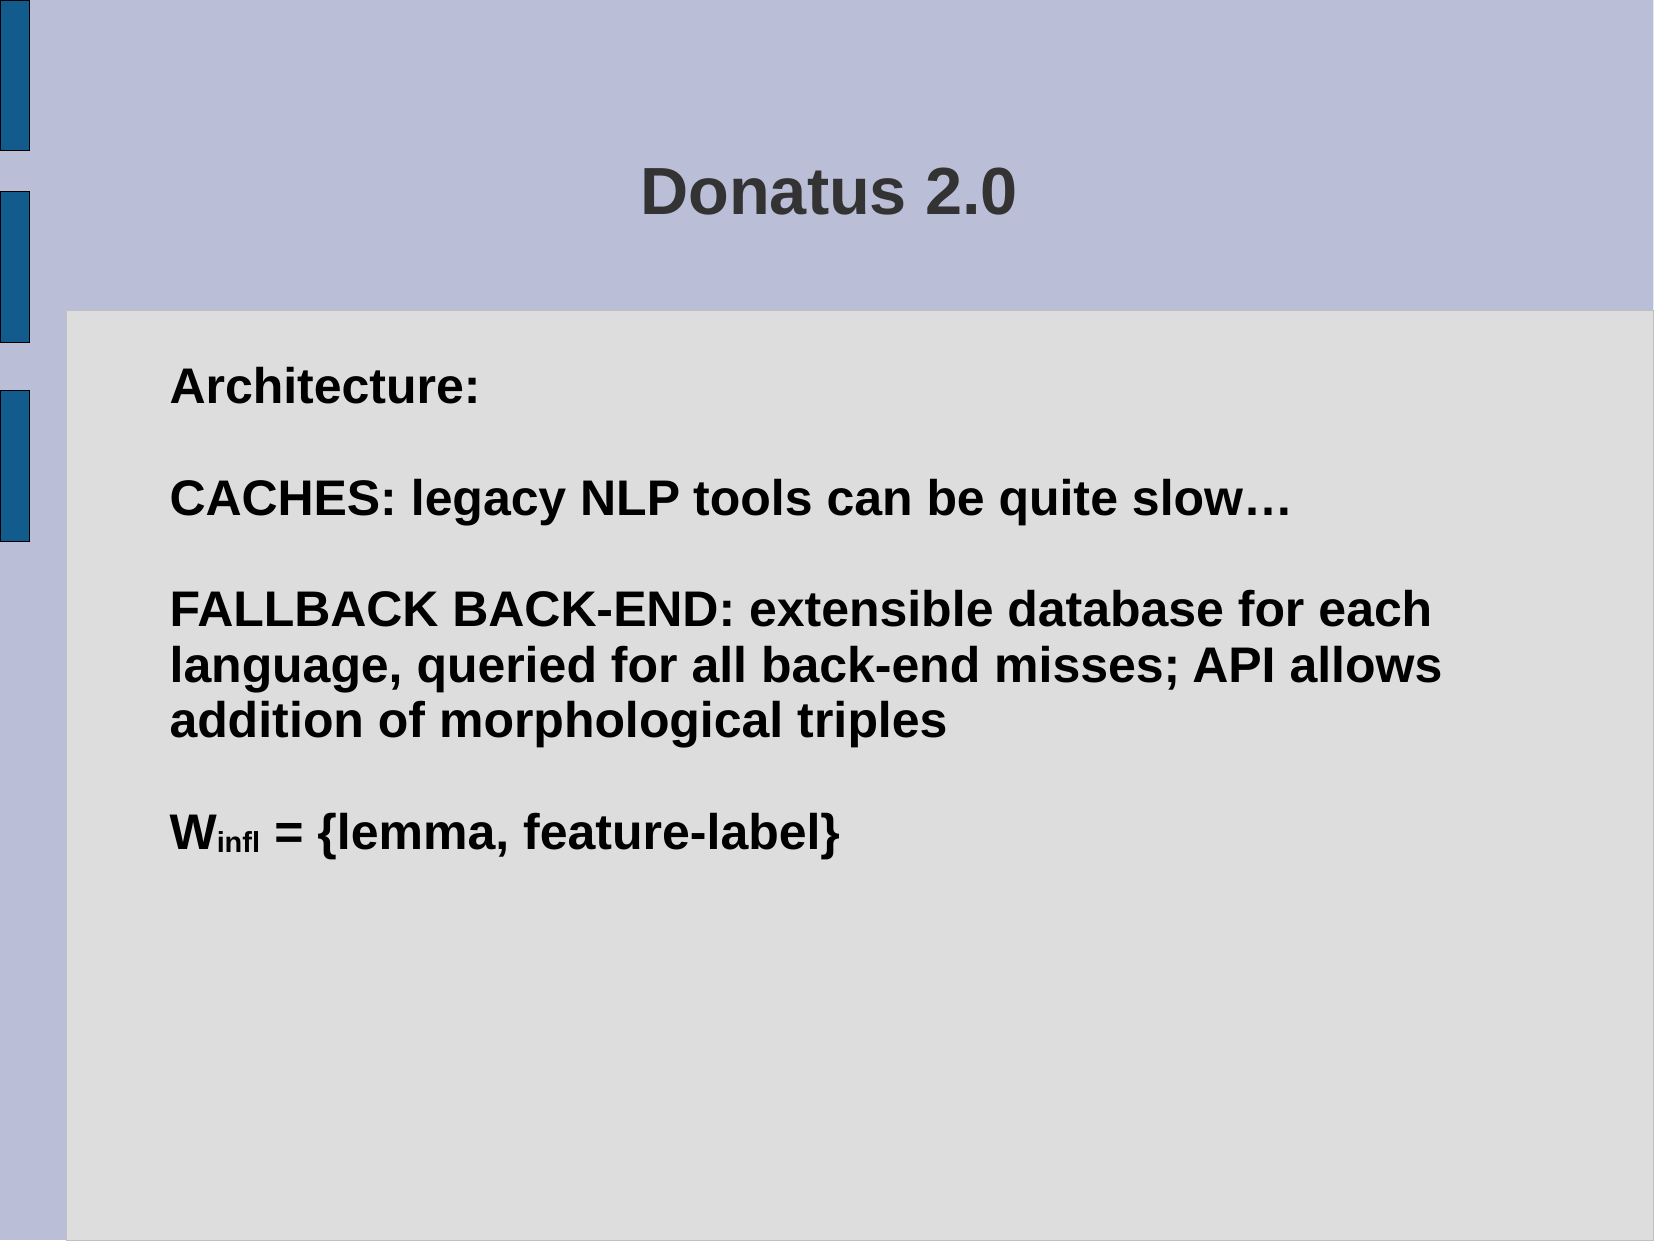

# Donatus 2.0
Architecture:
CACHES: legacy NLP tools can be quite slow…
FALLBACK BACK-END: extensible database for each language, queried for all back-end misses; API allows addition of morphological triples
Winfl = {lemma, feature-label}